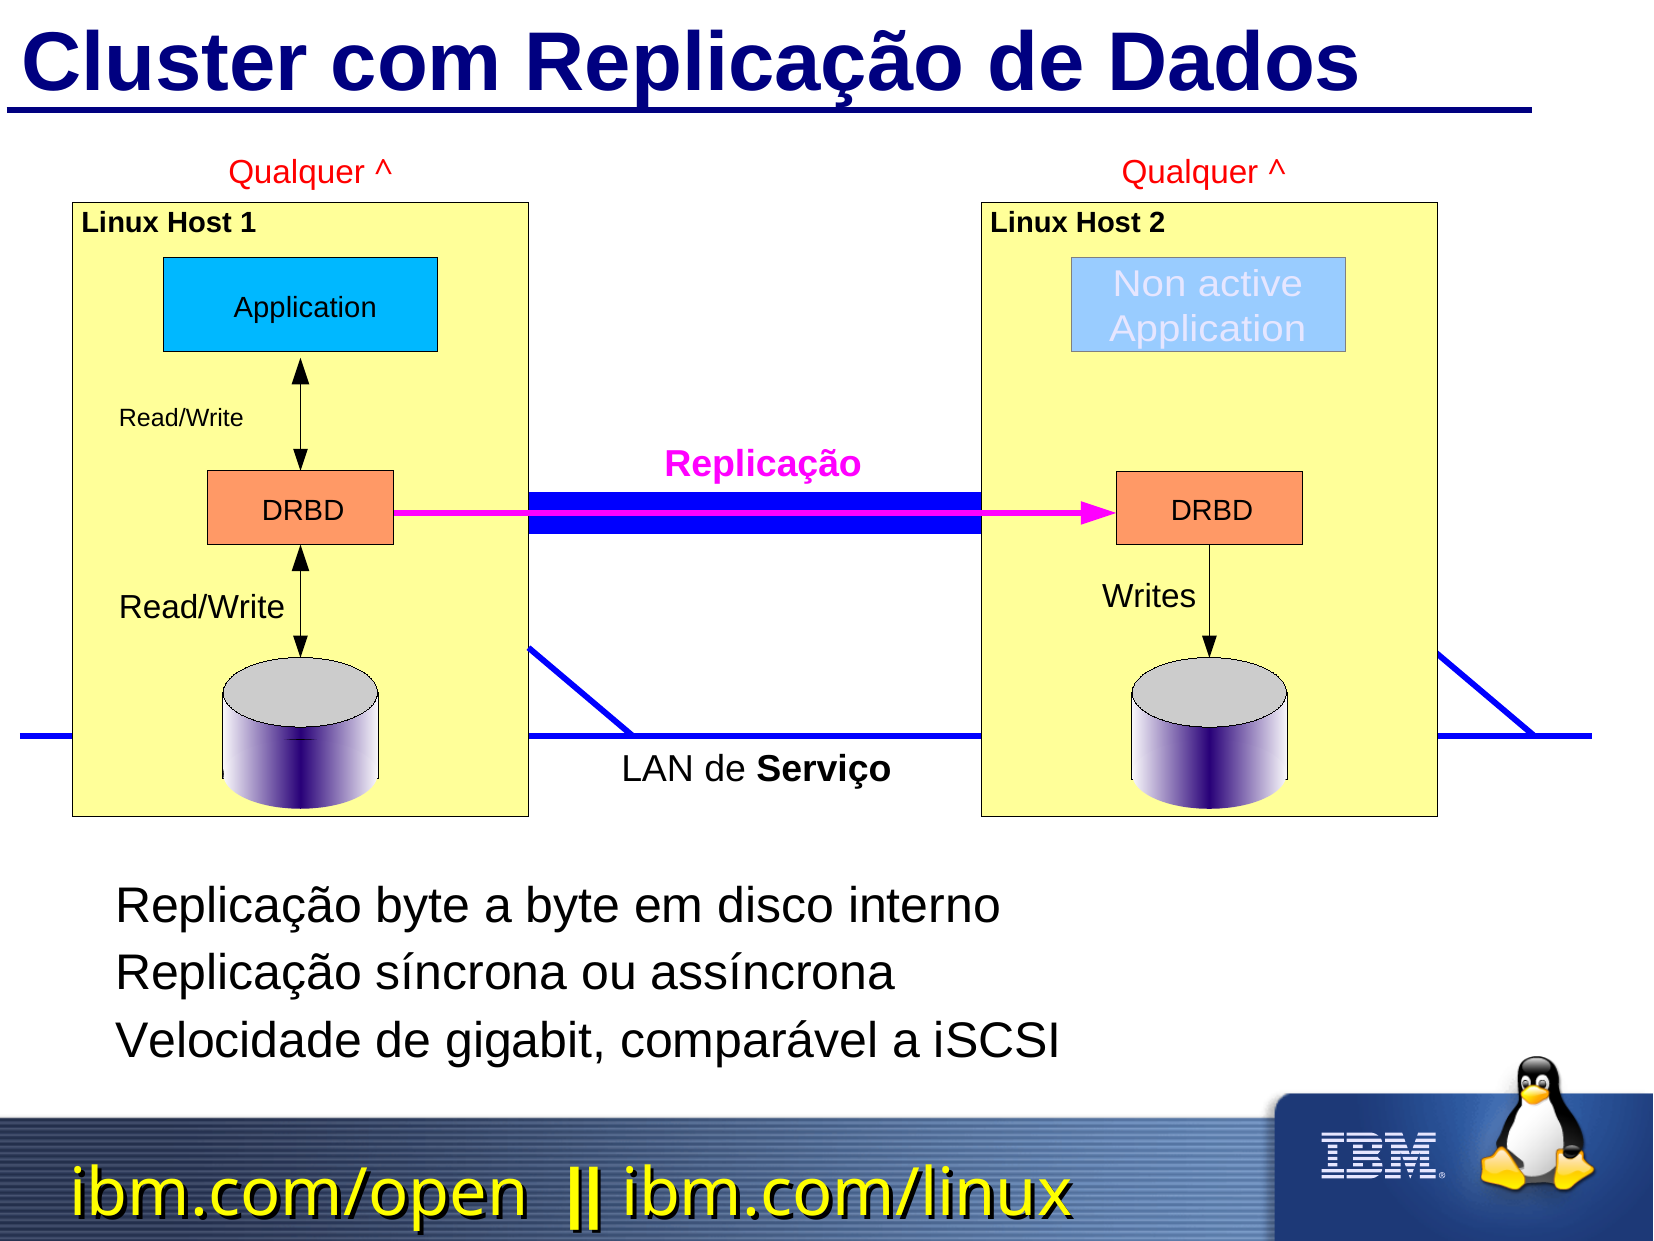

Cluster com Replicação de Dados
Qualquer ^
Qualquer ^
Linux Host 1
Application
Read/Write
DRBD
Read/Write
Linux Host 2
Non active
Application
DRBD
Writes
Replicação
LAN de Serviço
Replicação byte a byte em disco interno
Replicação síncrona ou assíncrona
Velocidade de gigabit, comparável a iSCSI